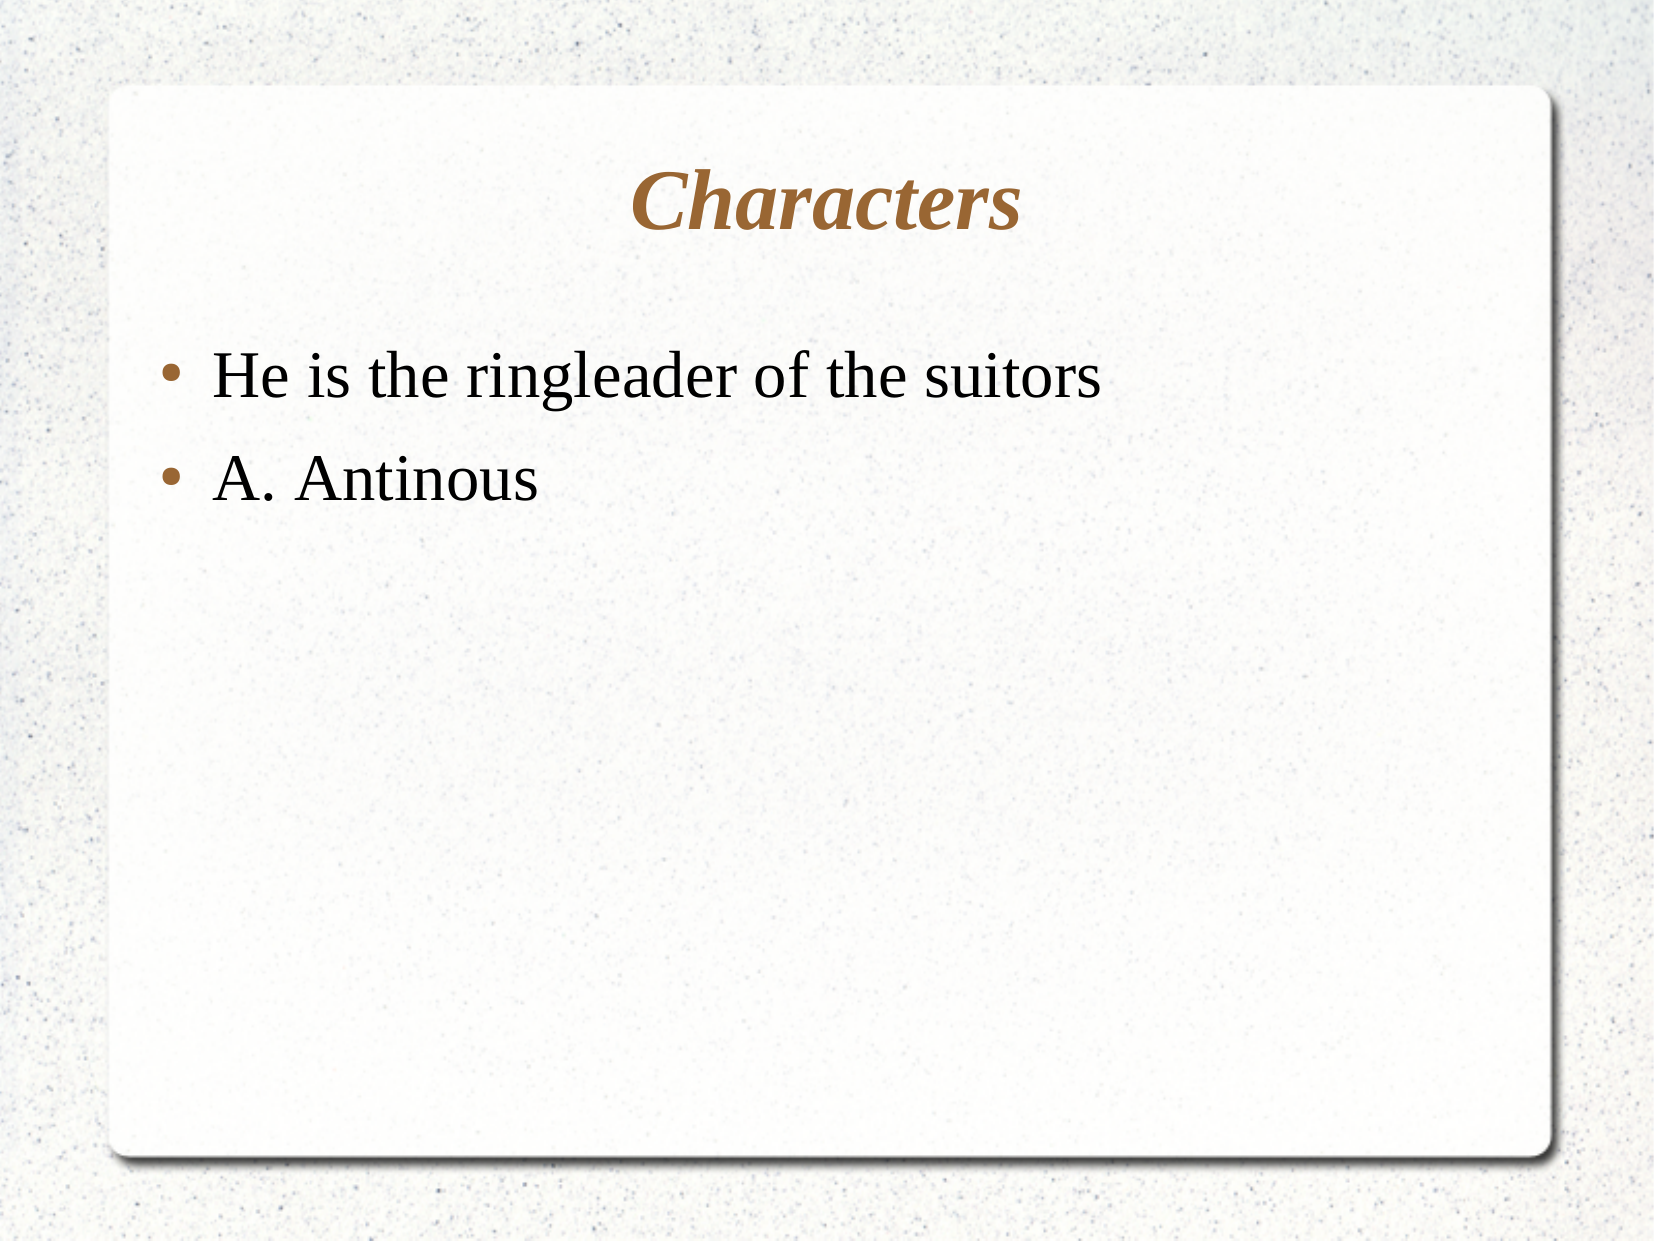

# Characters
He is the ringleader of the suitors
A. Antinous